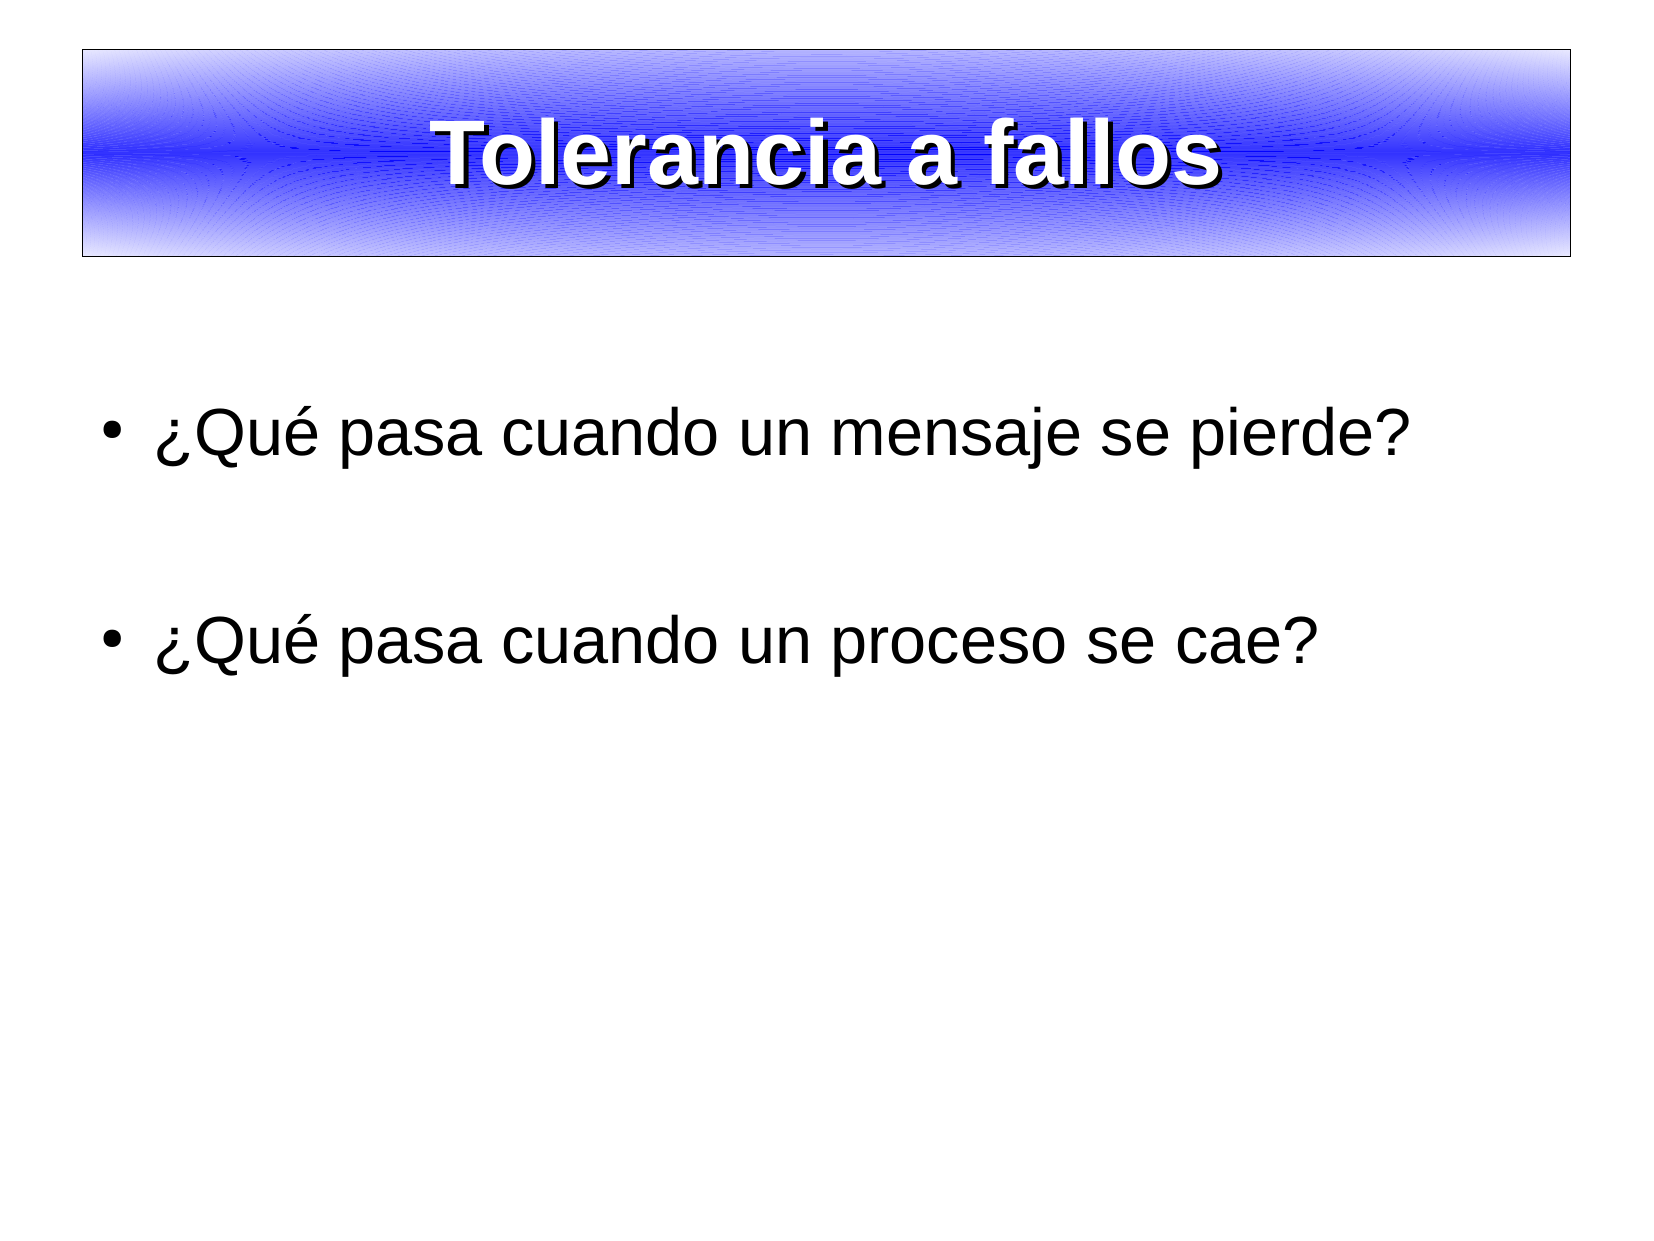

# Tolerancia a fallos
¿Qué pasa cuando un mensaje se pierde?
¿Qué pasa cuando un proceso se cae?